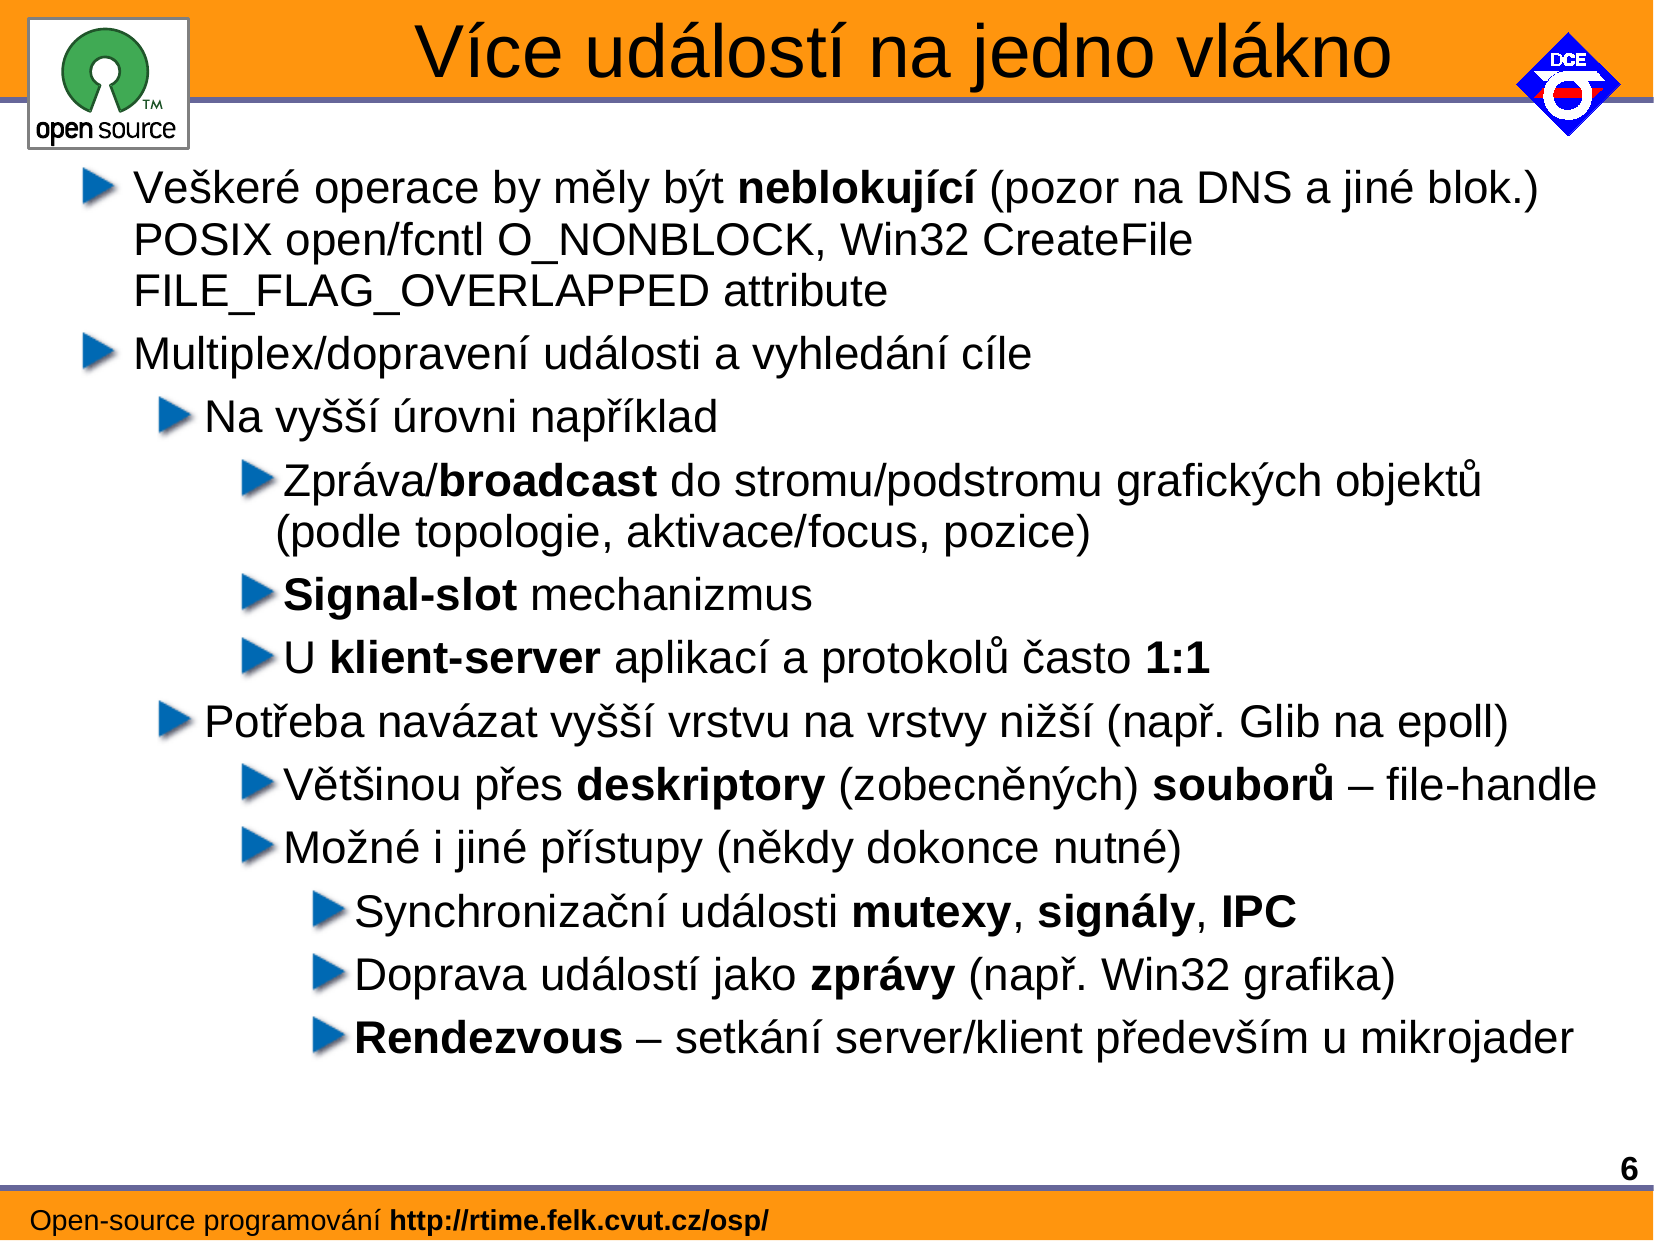

# Více událostí na jedno vlákno
Veškeré operace by měly být neblokující (pozor na DNS a jiné blok.)
POSIX open/fcntl O_NONBLOCK, Win32 CreateFile FILE_FLAG_OVERLAPPED attribute
Multiplex/dopravení události a vyhledání cíle
Na vyšší úrovni například
Zpráva/broadcast do stromu/podstromu grafických objektů (podle topologie, aktivace/focus, pozice)
Signal-slot mechanizmus
U klient-server aplikací a protokolů často 1:1
Potřeba navázat vyšší vrstvu na vrstvy nižší (např. Glib na epoll)
Většinou přes deskriptory (zobecněných) souborů – file-handle
Možné i jiné přístupy (někdy dokonce nutné)
Synchronizační události mutexy, signály, IPC
Doprava událostí jako zprávy (např. Win32 grafika)
Rendezvous – setkání server/klient především u mikrojader